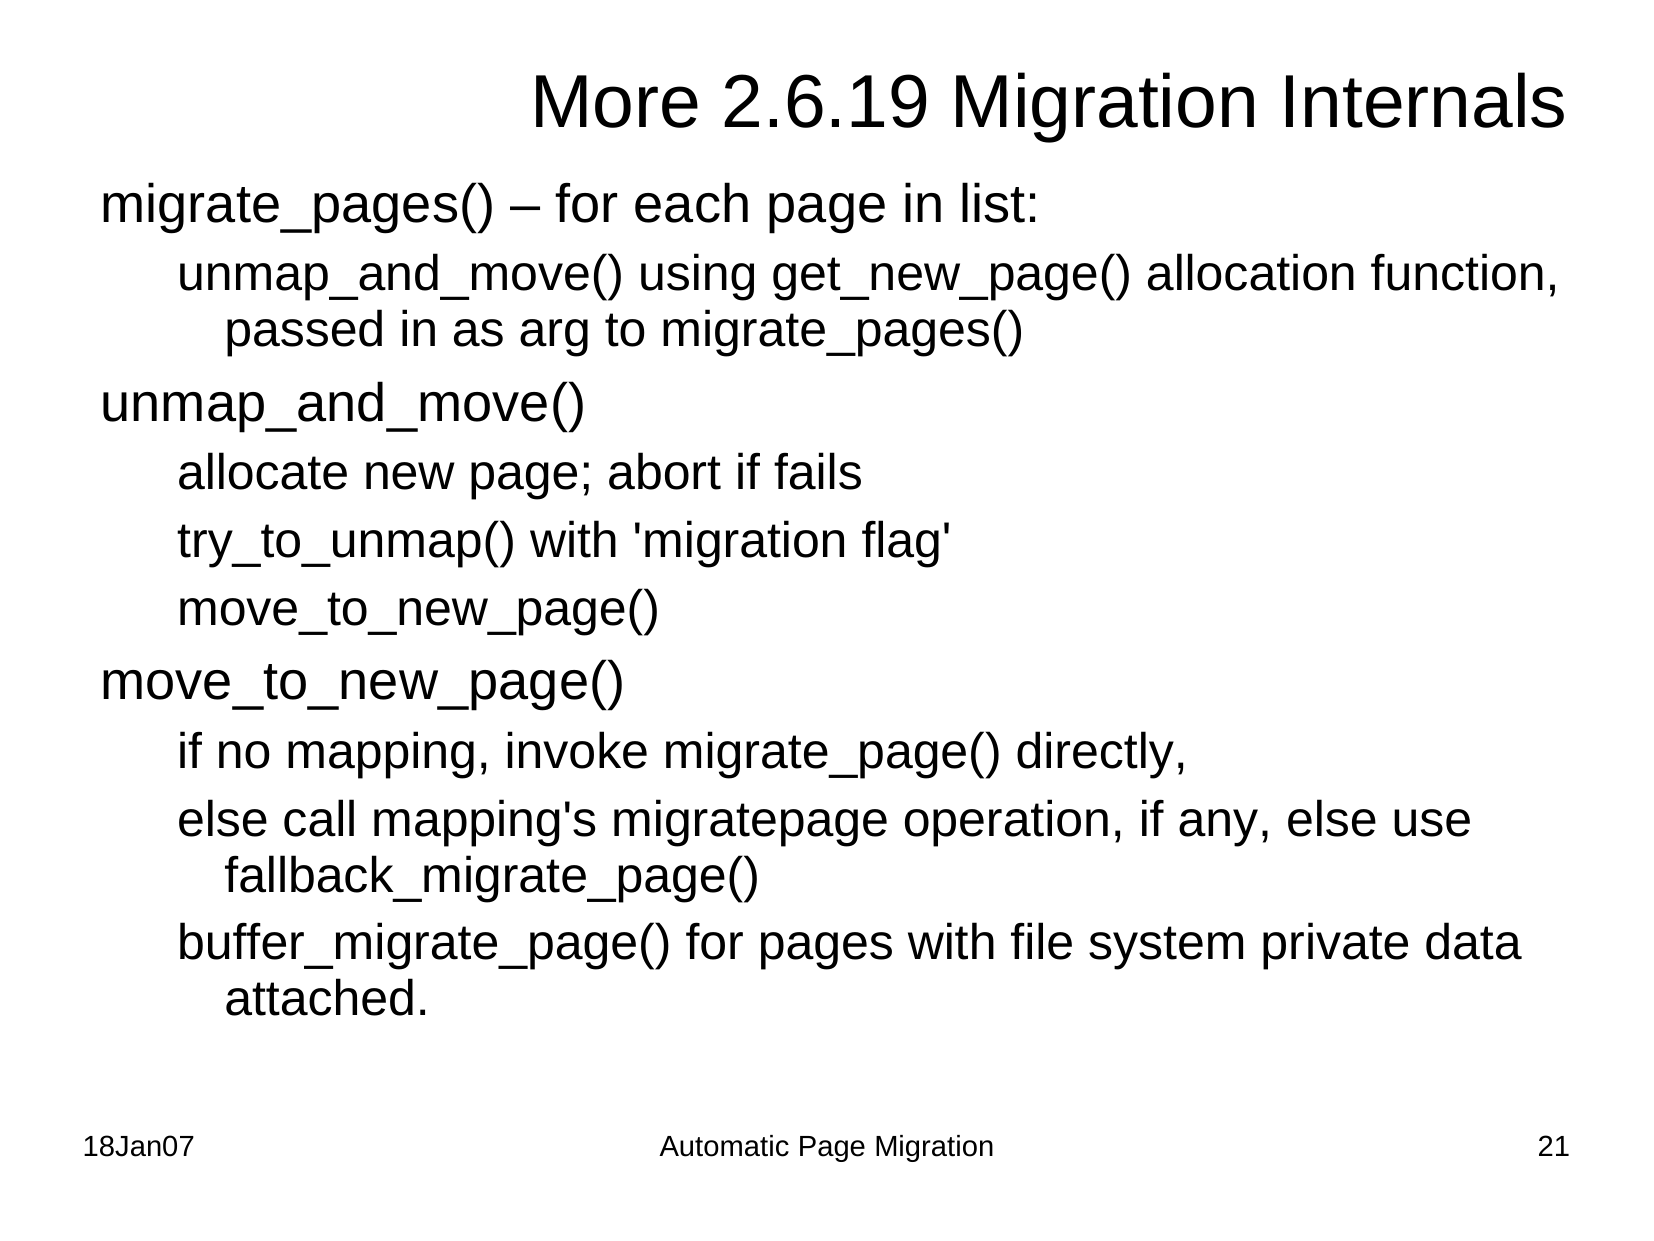

# More 2.6.19 Migration Internals
migrate_pages() – for each page in list:
unmap_and_move() using get_new_page() allocation function, passed in as arg to migrate_pages()
unmap_and_move()
allocate new page; abort if fails
try_to_unmap() with 'migration flag'
move_to_new_page()
move_to_new_page()
if no mapping, invoke migrate_page() directly,
else call mapping's migratepage operation, if any, else use fallback_migrate_page()
buffer_migrate_page() for pages with file system private data attached.
18Jan07
Automatic Page Migration
21